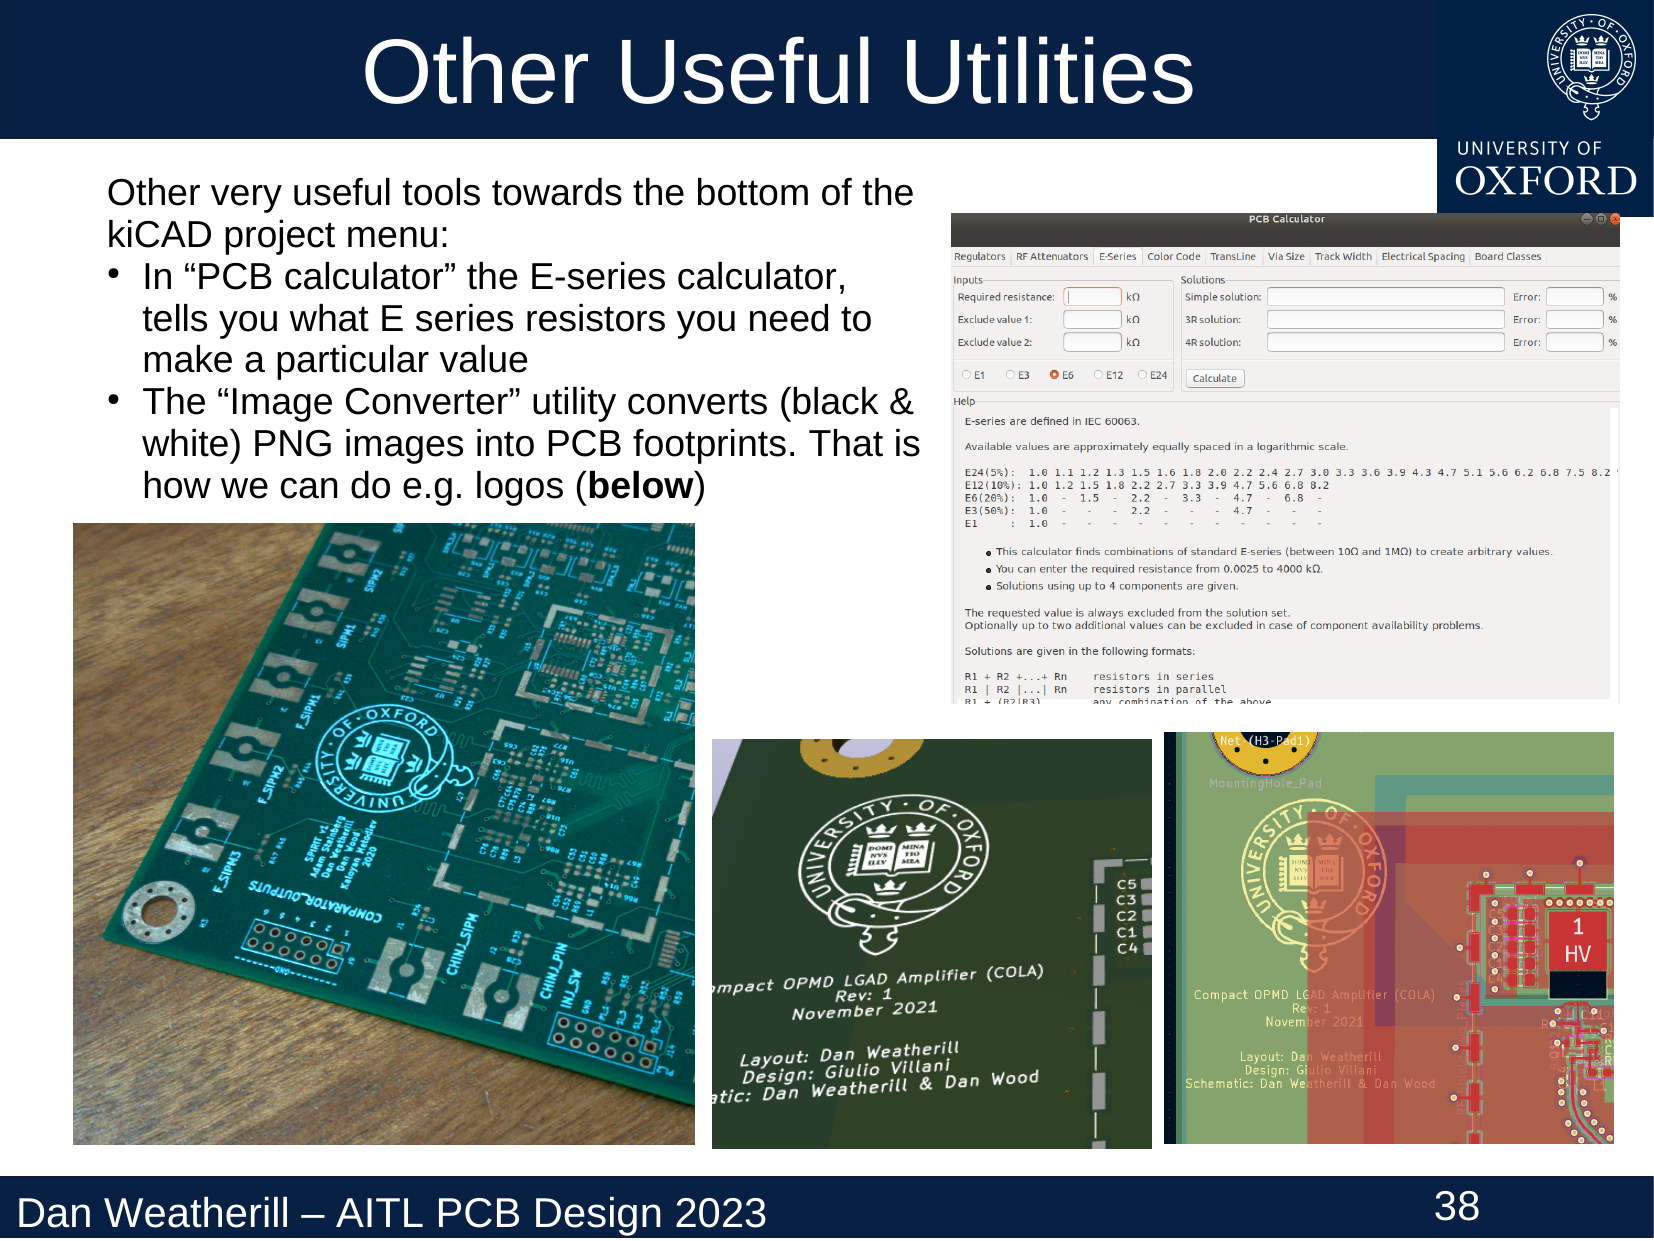

# Other Useful Utilities
Other very useful tools towards the bottom of the kiCAD project menu:
In “PCB calculator” the E-series calculator, tells you what E series resistors you need to make a particular value
The “Image Converter” utility converts (black & white) PNG images into PCB footprints. That is how we can do e.g. logos (below)